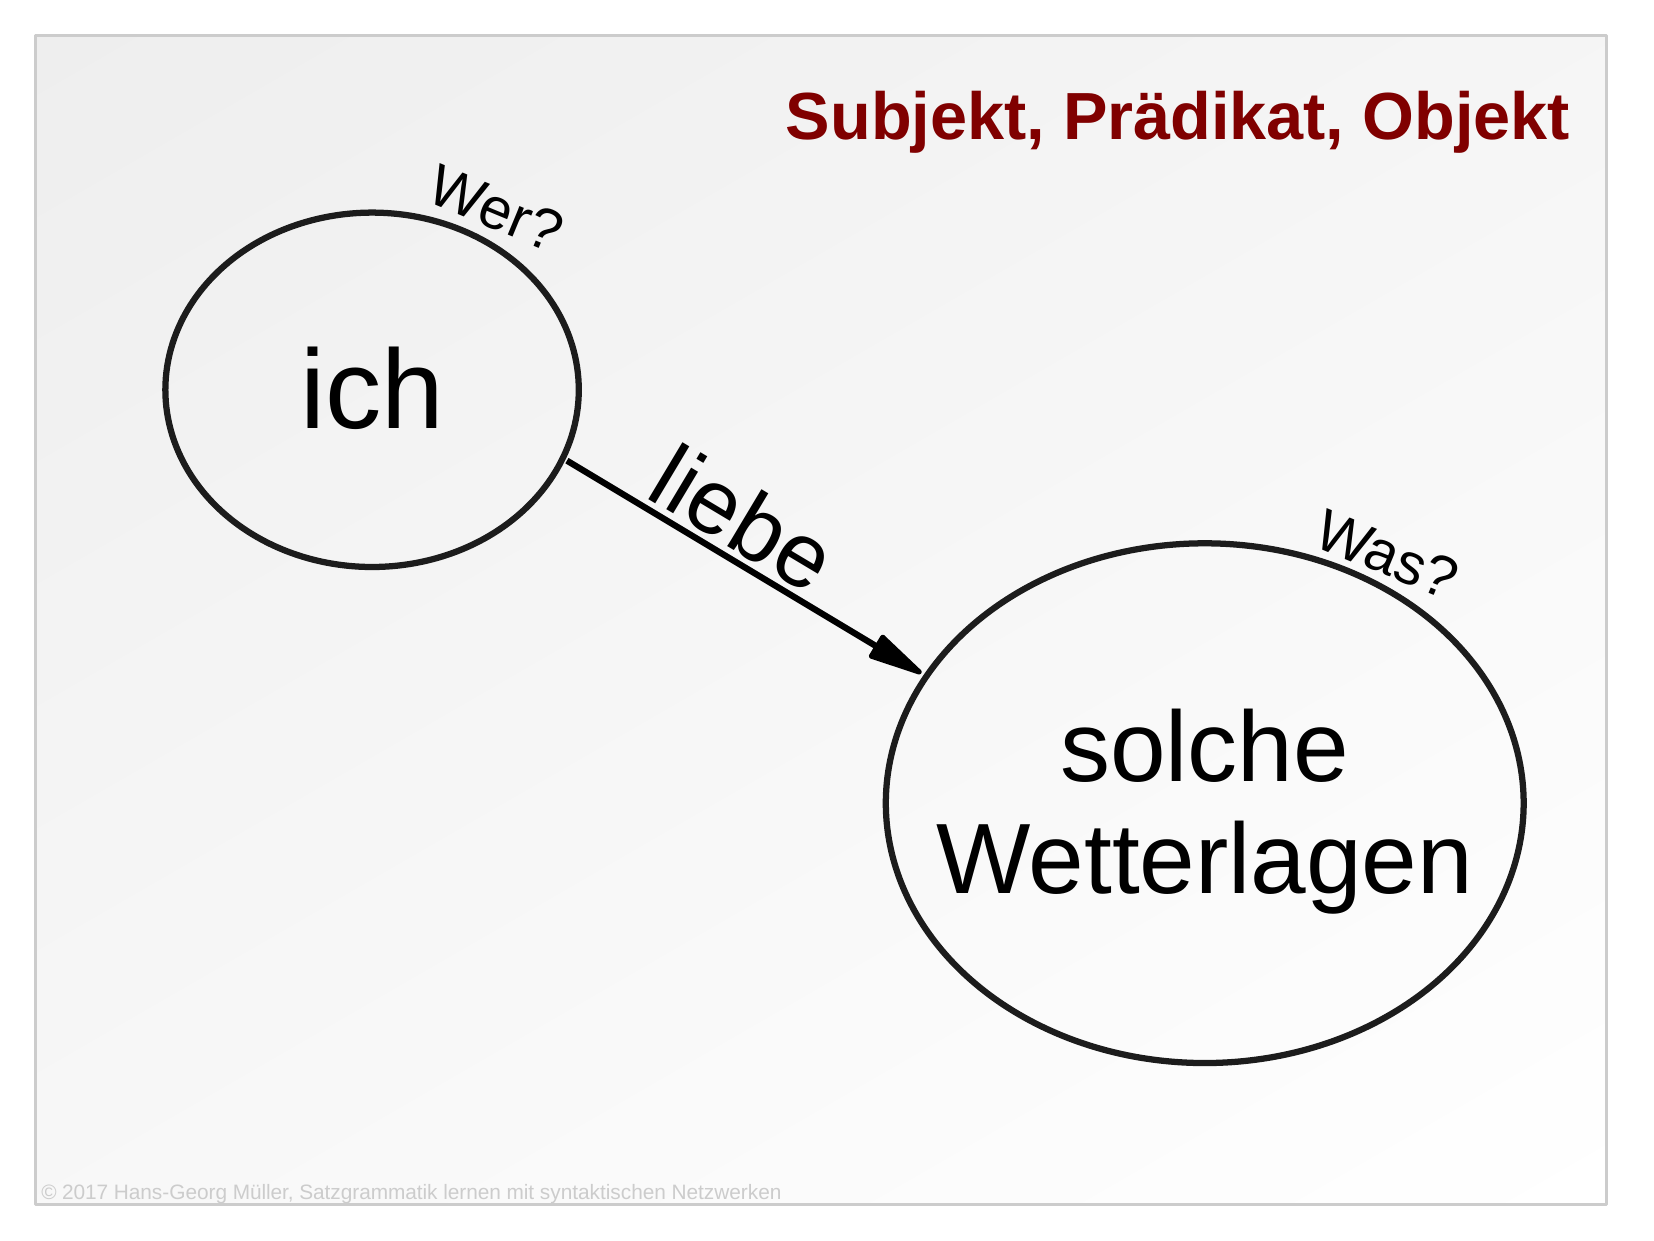

# Subjekt, Prädikat, Objekt
Wer?
ich
liebe
Was?
solche
Wetterlagen